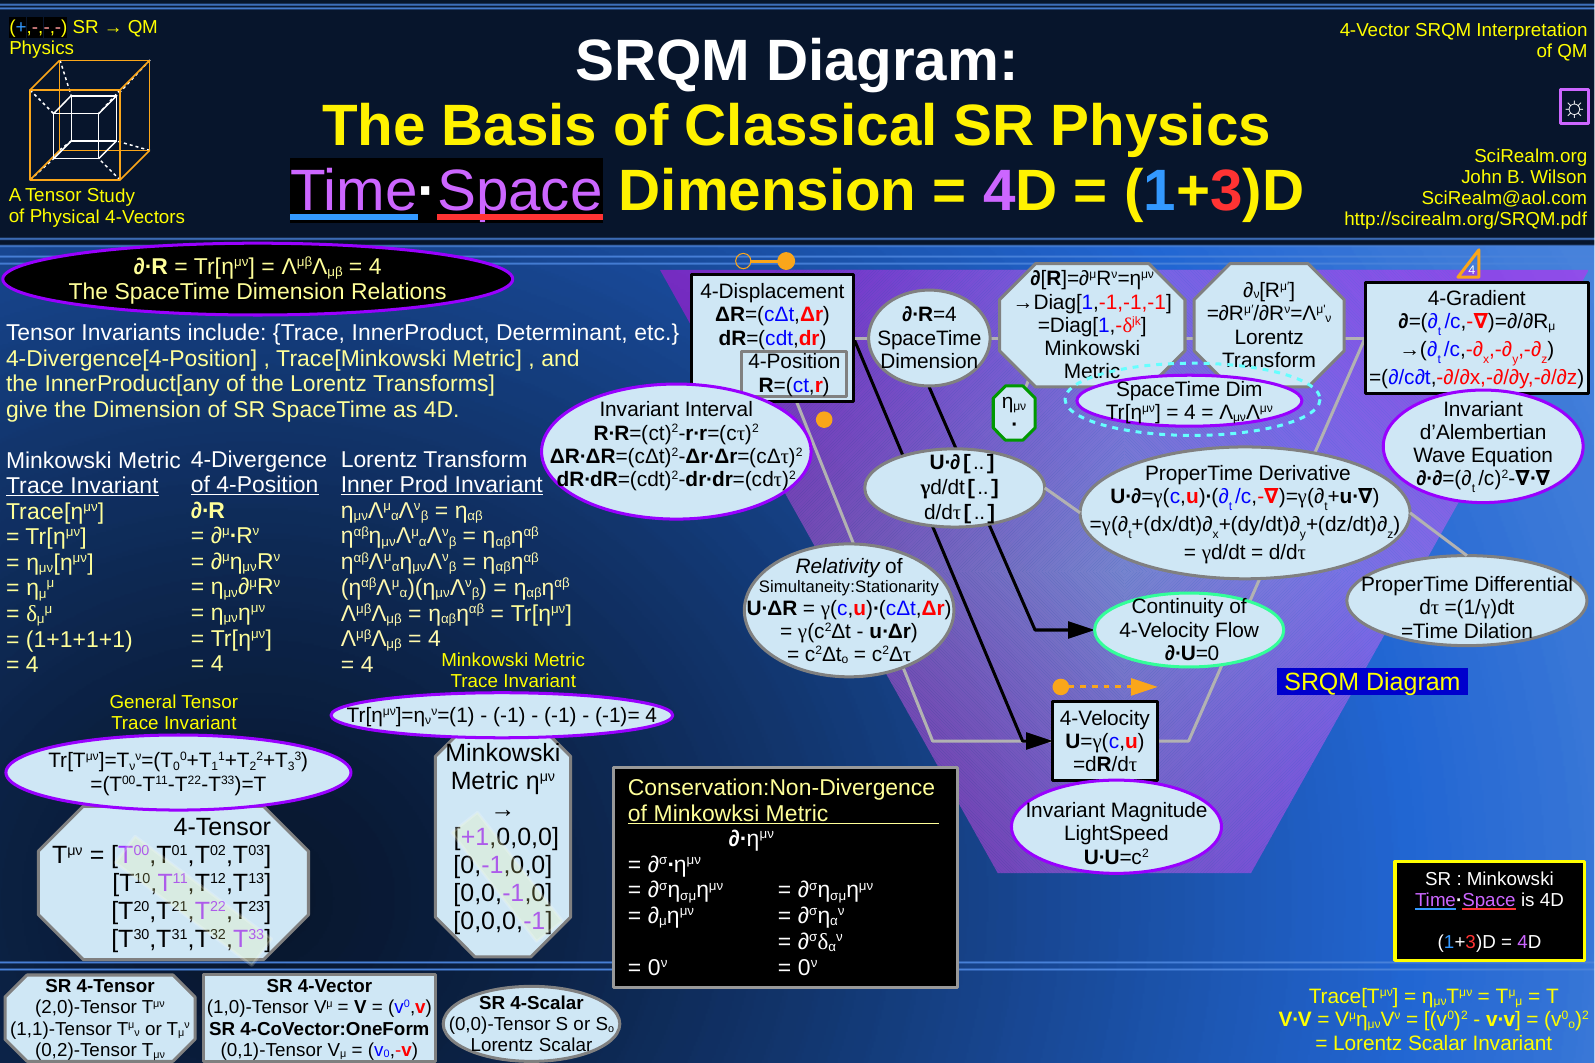

(+,-,-,-) SR → QM
Physics
A Tensor Study
of Physical 4-Vectors
4-Vector SRQM Interpretation
of QM
SciRealm.org
John B. Wilson
SciRealm@aol.com
http://scirealm.org/SRQM.pdf
# SRQM Diagram: The Basis of Classical SR Physics Time·Space Dimension = 4D = (1+3)D
☼
∂∙R = Tr[ημν] = ΛμβΛμβ = 4
The SpaceTime Dimension Relations
4
∂[R]=∂μRν=ημν
→Diag[1,-1,-1,-1]
=Diag[1,-δjk]
Minkowski
Metric
∂ν[Rμ′]
=∂Rμ′/∂Rν=Λμ'ν
Lorentz
Transform
4-Displacement
ΔR=(cΔt,Δr)
dR=(cdt,dr)
4-Gradient
∂=(∂t /c,-∇)=∂/∂Rμ
→(∂t /c,-∂x,-∂y,-∂z)
=(∂/c∂t,-∂/∂x,-∂/∂y,-∂/∂z)
∂∙R=4
SpaceTime
Dimension
4-Position
R=(ct,r)
SpaceTime Dim
Tr[ημν] = 4 = ΛμνΛμν
Invariant Interval
R∙R=(ct)2-r∙r=(cτ)2
ΔR∙ΔR=(cΔt)2-Δr∙Δr=(cΔτ)2
dR∙dR=(cdt)2-dr∙dr=(cdτ)2
 ημν
∙
Invariant
d’Alembertian
Wave Equation
∂∙∂=(∂t /c)2-∇∙∇
 ProperTime Derivative
U∙∂=γ(c,u)∙(∂t /c,-∇)=γ(∂t+u∙∇)
=γ(∂t+(dx/dt)∂x+(dy/dt)∂y+(dz/dt)∂z)
= γd/dt = d/dτ
 U∙∂[..]
 γd/dt[..]
 d/dτ[..]
Relativity of
Simultaneity:Stationarity
U∙ΔR = γ(c,u)∙(cΔt,Δr)
= γ(c2Δt - u∙Δr)
= c2Δto = c2Δτ
ProperTime Differential
dτ =(1/γ)dt
=Time Dilation
Continuity of
4-Velocity Flow
 ∂∙U=0
4-Velocity
U=γ(c,u)
=dR/dτ
Invariant Magnitude
LightSpeed
U∙U=c2
Tensor Invariants include: {Trace, InnerProduct, Determinant, etc.}
4-Divergence[4-Position] , Trace[Minkowski Metric] , and
the InnerProduct[any of the Lorentz Transforms]
give the Dimension of SR SpaceTime as 4D.
Minkowski Metric
Trace Invariant
Trace[ημν]
= Tr[ημν]
= ημν[ημν]
= ημμ
= δμμ
= (1+1+1+1)
= 4
4-Divergence
of 4-Position
∂∙R
= ∂μ∙Rν
= ∂μημνRν
= ημν∂μRν
= ημνημν
= Tr[ημν]
= 4
Lorentz Transform
Inner Prod Invariant
ημνΛμαΛνβ = ηαβ
ηαβημνΛμαΛνβ = ηαβηαβ
ηαβΛμαημνΛνβ = ηαβηαβ
(ηαβΛμα)(ημνΛνβ) = ηαβηαβ
ΛμβΛμβ = ηαβηαβ = Tr[ημν]
ΛμβΛμβ = 4
= 4
Minkowski Metric Trace Invariant
 SRQM Diagram
General Tensor
Trace Invariant
Tr[ημν]=ηνν=(1) - (-1) - (-1) - (-1)= 4
Minkowski
Metric ημν
→
 [+1,0,0,0]
[0,-1,0,0]
[0,0,-1,0]
[0,0,0,-1]
Tr[Tμν]=Tνν=(T00+T11+T22+T33)
=(T00-T11-T22-T33)=T
Conservation:Non-Divergence of Minkowksi Metric
	 ∂∙ημν
= ∂σ∙ημν
= ∂σησμημν	= ∂σησμημν
= ∂μημν		= ∂σηαν
		= ∂σδαν
= 0ν		= 0ν
4-Tensor
Tμν = [T00,T01,T02,T03]
[T10,T11,T12,T13]
[T20,T21,T22,T23]
[T30,T31,T32,T33]
SR : Minkowski Time·Space is 4D
(1+3)D = 4D
SR 4-Tensor
(2,0)-Tensor Tμν
(1,1)-Tensor Tμν or Tμν
(0,2)-Tensor Tμν
SR 4-Vector
(1,0)-Tensor Vμ = V = (v0,v)
SR 4-CoVector:OneForm
(0,1)-Tensor Vμ = (v0,-v)
Trace[Tμν] = ημνTμν = Tμμ = T
V∙V = VμημνVν = [(v0)2 - v∙v] = (v0o)2
= Lorentz Scalar Invariant
SR 4-Scalar
(0,0)-Tensor S or So
Lorentz Scalar